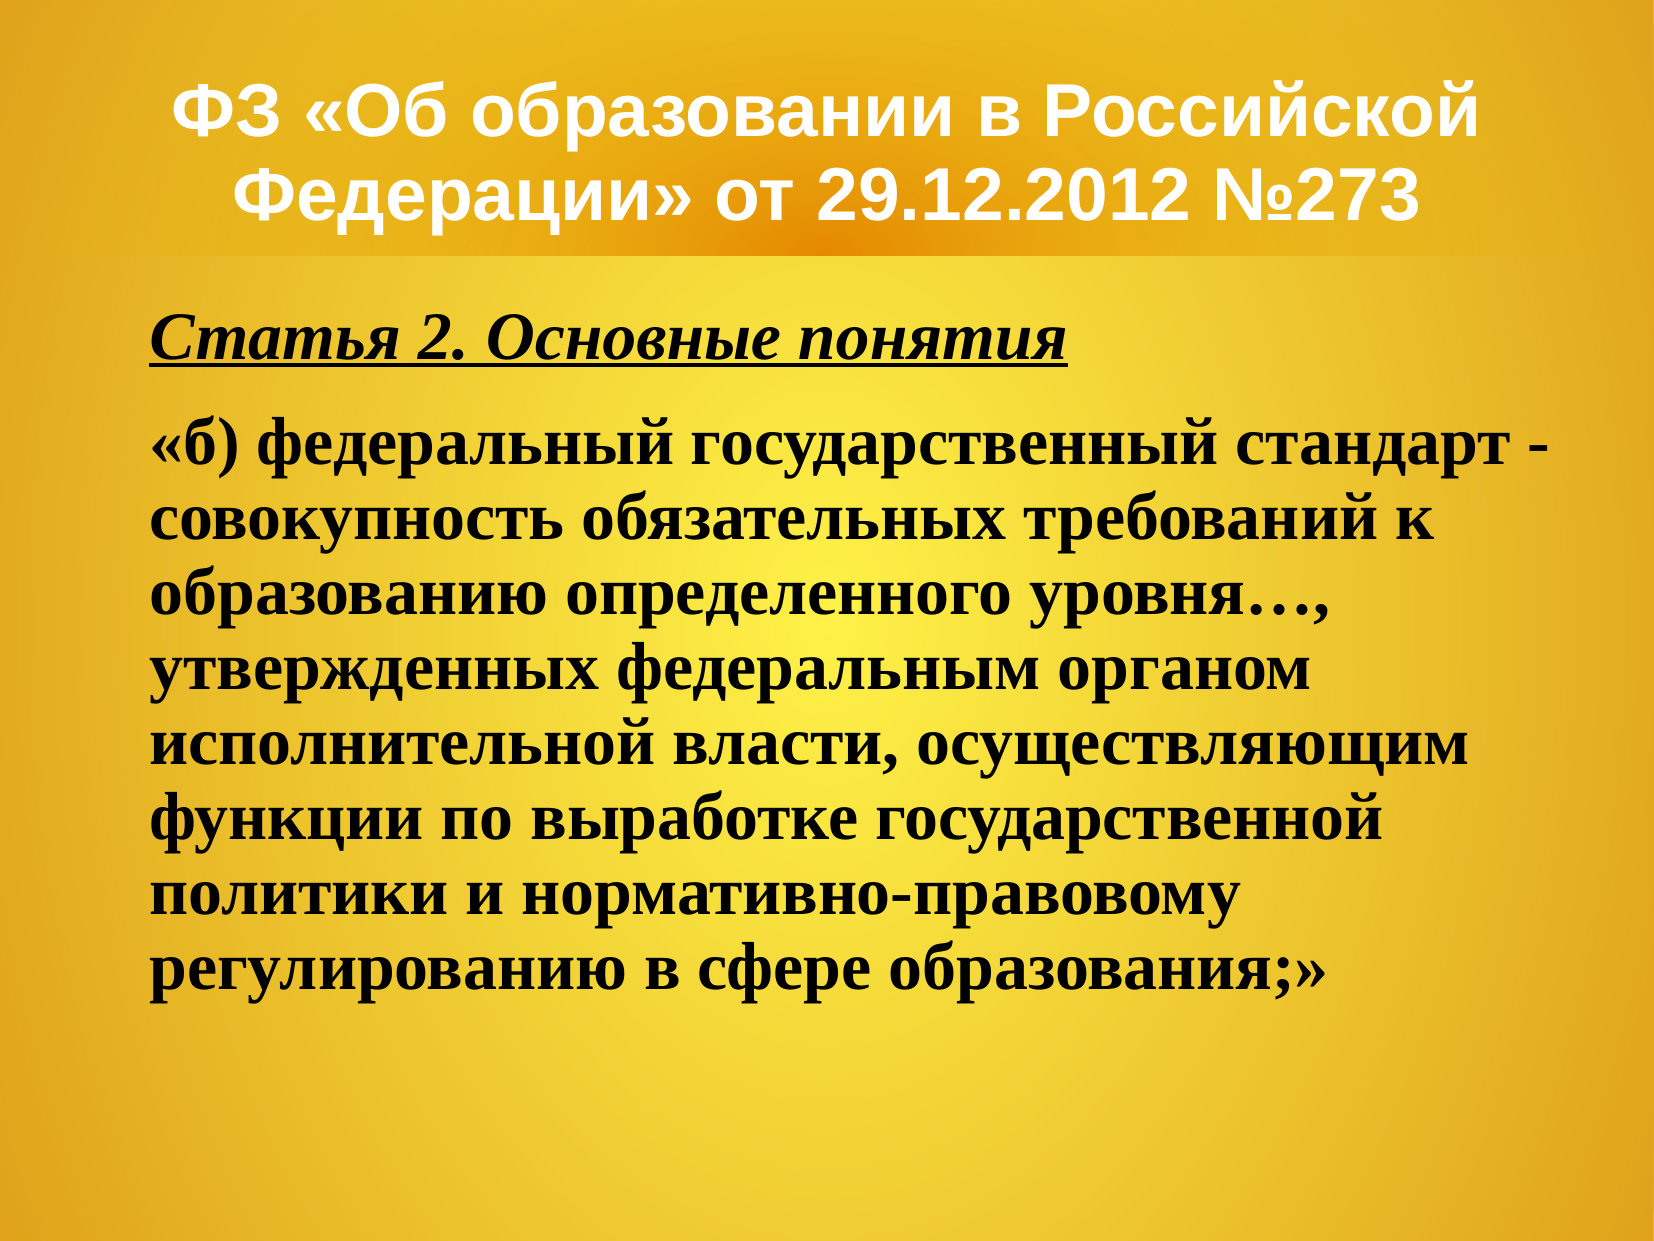

# ФЗ «Об образовании в Российской Федерации» от 29.12.2012 №273
Статья 2. Основные понятия
«б) федеральный государственный стандарт - совокупность обязательных требований к образованию определенного уровня…, утвержденных федеральным органом исполнительной власти, осуществляющим функции по выработке государственной политики и нормативно-правовому регулированию в сфере образования;»